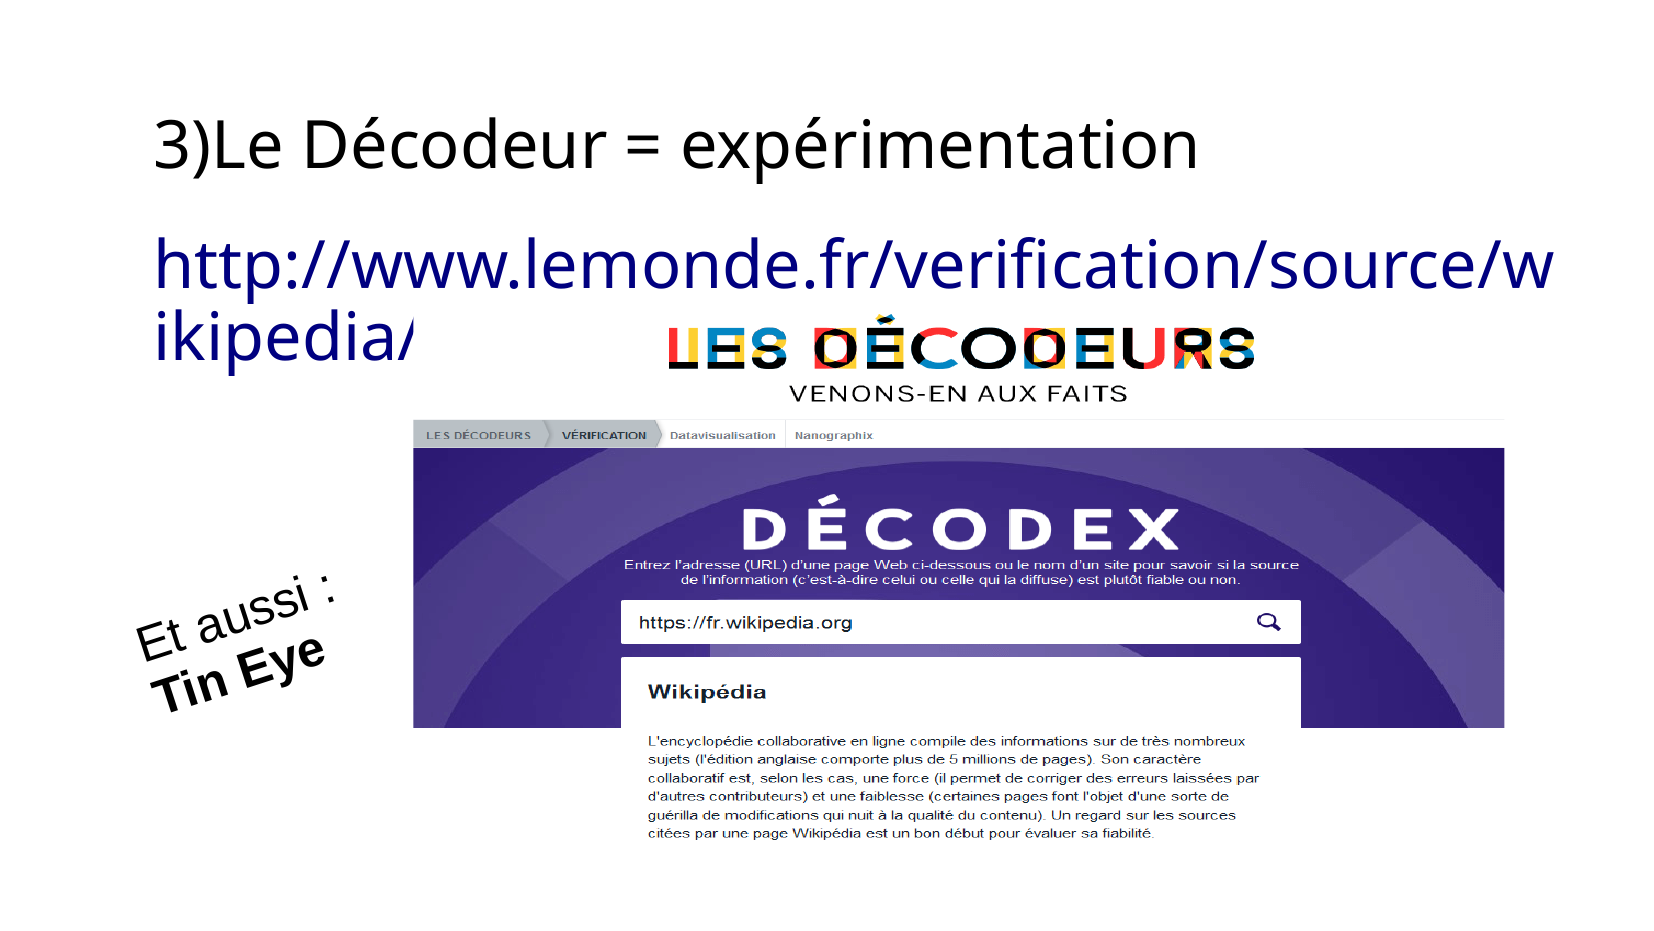

# 3)Le Décodeur = expérimentation
http://www.lemonde.fr/verification/source/wikipedia/
Et aussi :
Tin Eye